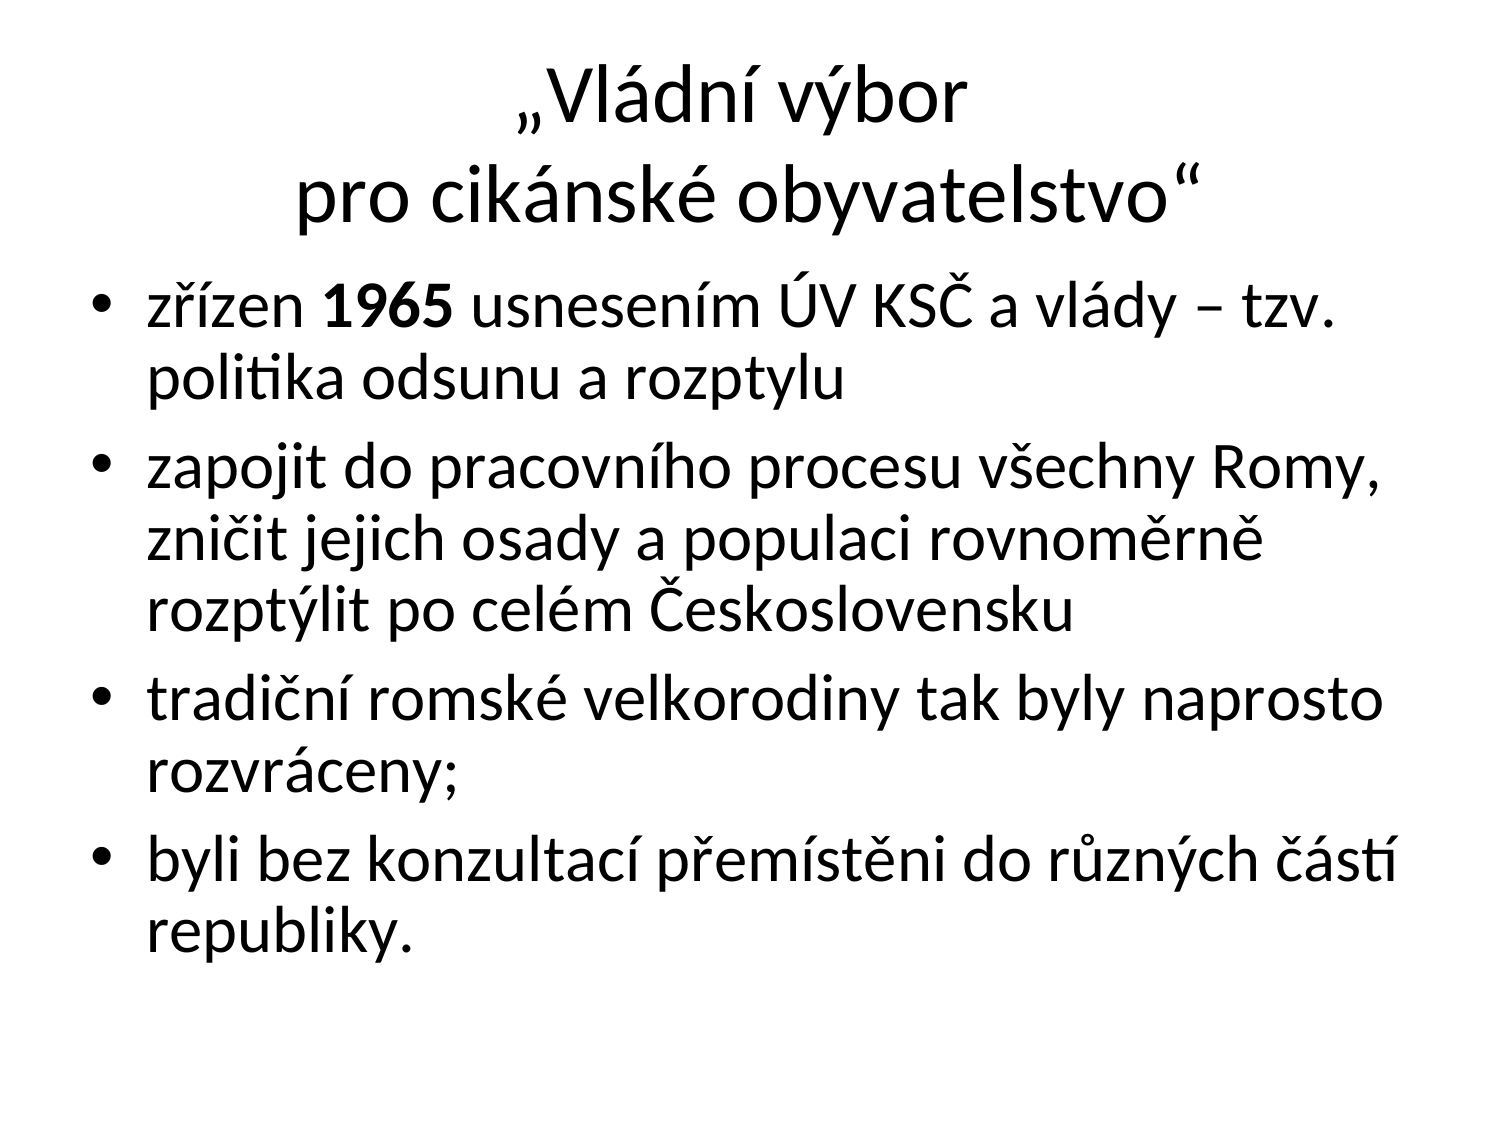

# „Vládní výbor pro cikánské obyvatelstvo“
zřízen 1965 usnesením ÚV KSČ a vlády – tzv. politika odsunu a rozptylu
zapojit do pracovního procesu všechny Romy, zničit jejich osady a populaci rovnoměrně rozptýlit po celém Československu
tradiční romské velkorodiny tak byly naprosto rozvráceny;
byli bez konzultací přemístěni do různých částí republiky.